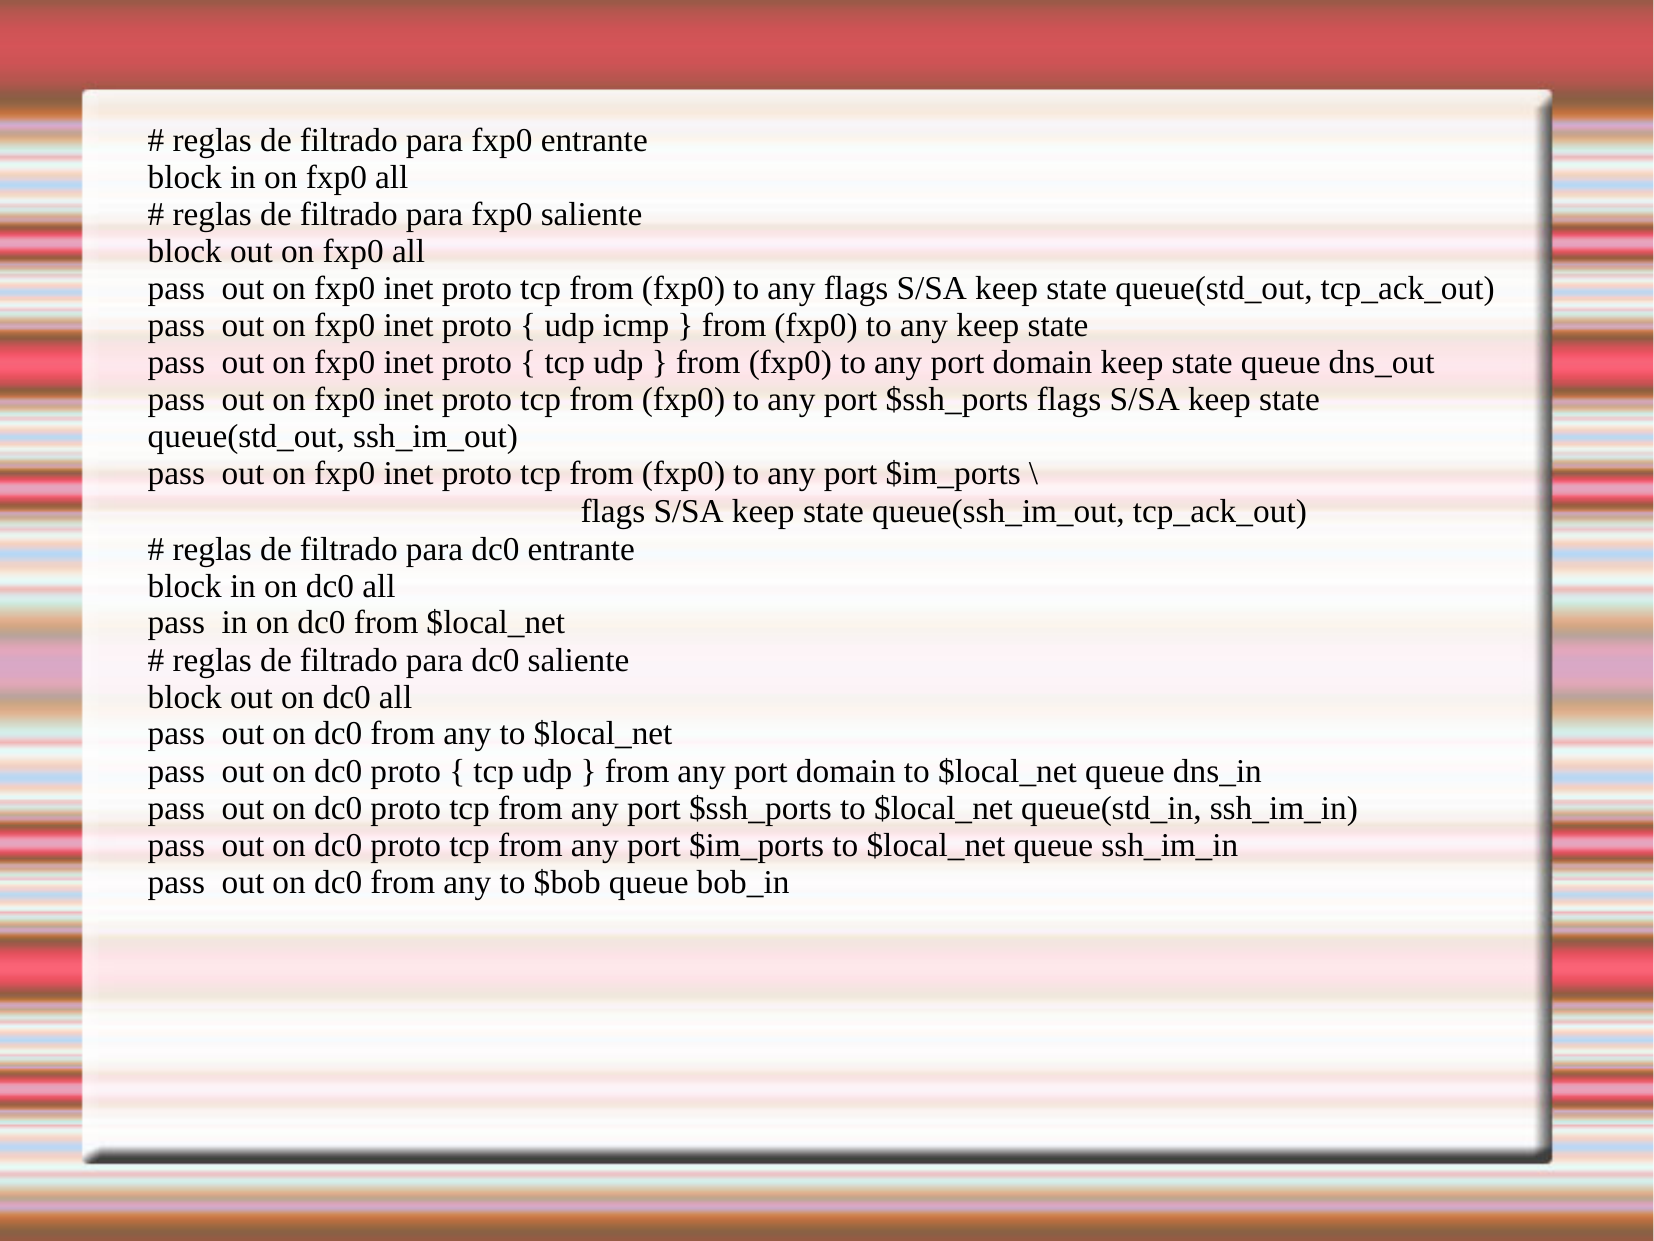

# reglas de filtrado para fxp0 entrante block in on fxp0 all # reglas de filtrado para fxp0 saliente block out on fxp0 all pass out on fxp0 inet proto tcp from (fxp0) to any flags S/SA keep state queue(std_out, tcp_ack_out) pass out on fxp0 inet proto { udp icmp } from (fxp0) to any keep state pass out on fxp0 inet proto { tcp udp } from (fxp0) to any port domain keep state queue dns_out pass out on fxp0 inet proto tcp from (fxp0) to any port $ssh_ports flags S/SA keep state queue(std_out, ssh_im_out) pass out on fxp0 inet proto tcp from (fxp0) to any port $im_ports \ flags S/SA keep state queue(ssh_im_out, tcp_ack_out) # reglas de filtrado para dc0 entrante block in on dc0 all pass in on dc0 from $local_net # reglas de filtrado para dc0 saliente block out on dc0 all pass out on dc0 from any to $local_net pass out on dc0 proto { tcp udp } from any port domain to $local_net queue dns_in pass out on dc0 proto tcp from any port $ssh_ports to $local_net queue(std_in, ssh_im_in) pass out on dc0 proto tcp from any port $im_ports to $local_net queue ssh_im_in pass out on dc0 from any to $bob queue bob_in